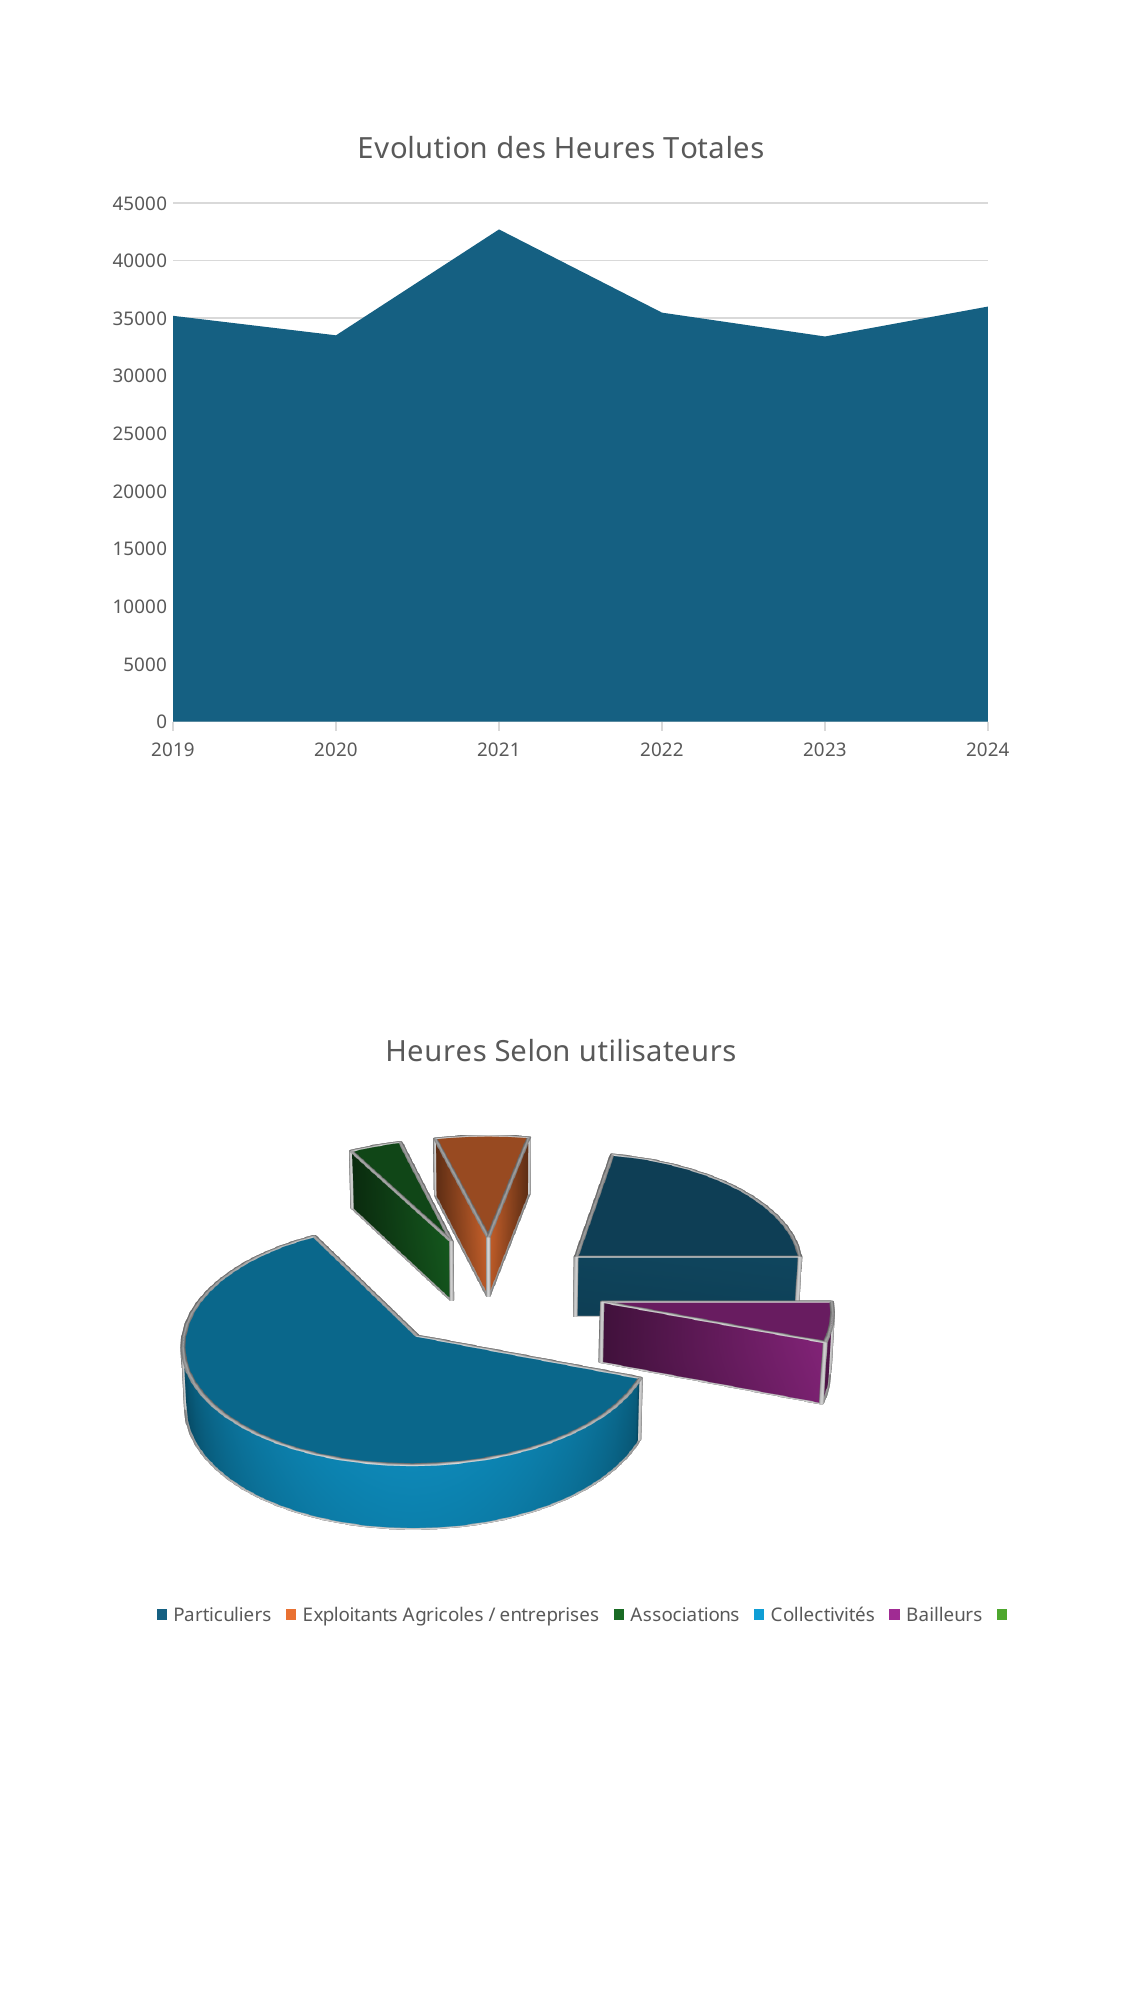

### Chart: Evolution des Heures Totales
| Category | heures |
|---|---|
| 2019 | 35214.0 |
| 2020 | 33521.0 |
| 2021 | 42705.0 |
| 2022 | 35488.0 |
| 2023 | 33418.0 |
| 2024 | 36014.0 |
[unsupported chart]